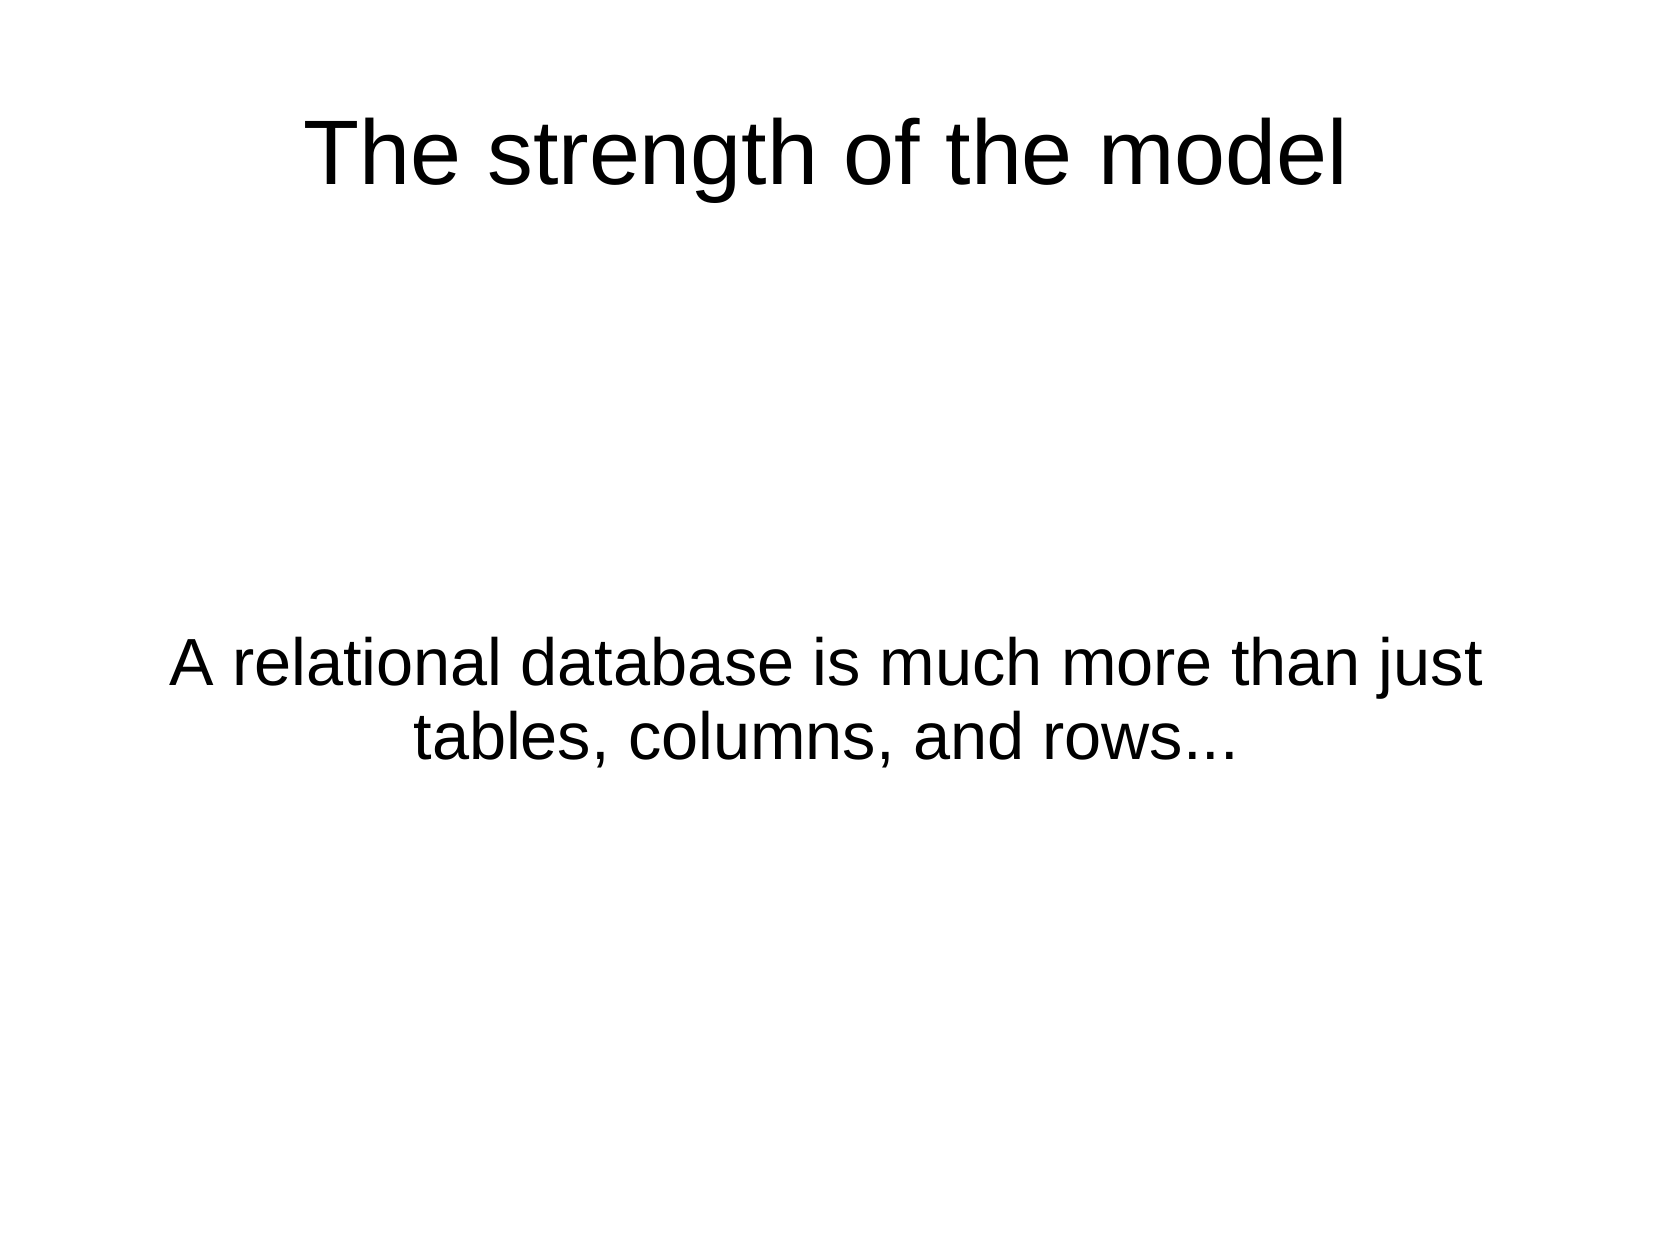

# The strength of the model
A relational database is much more than just tables, columns, and rows...